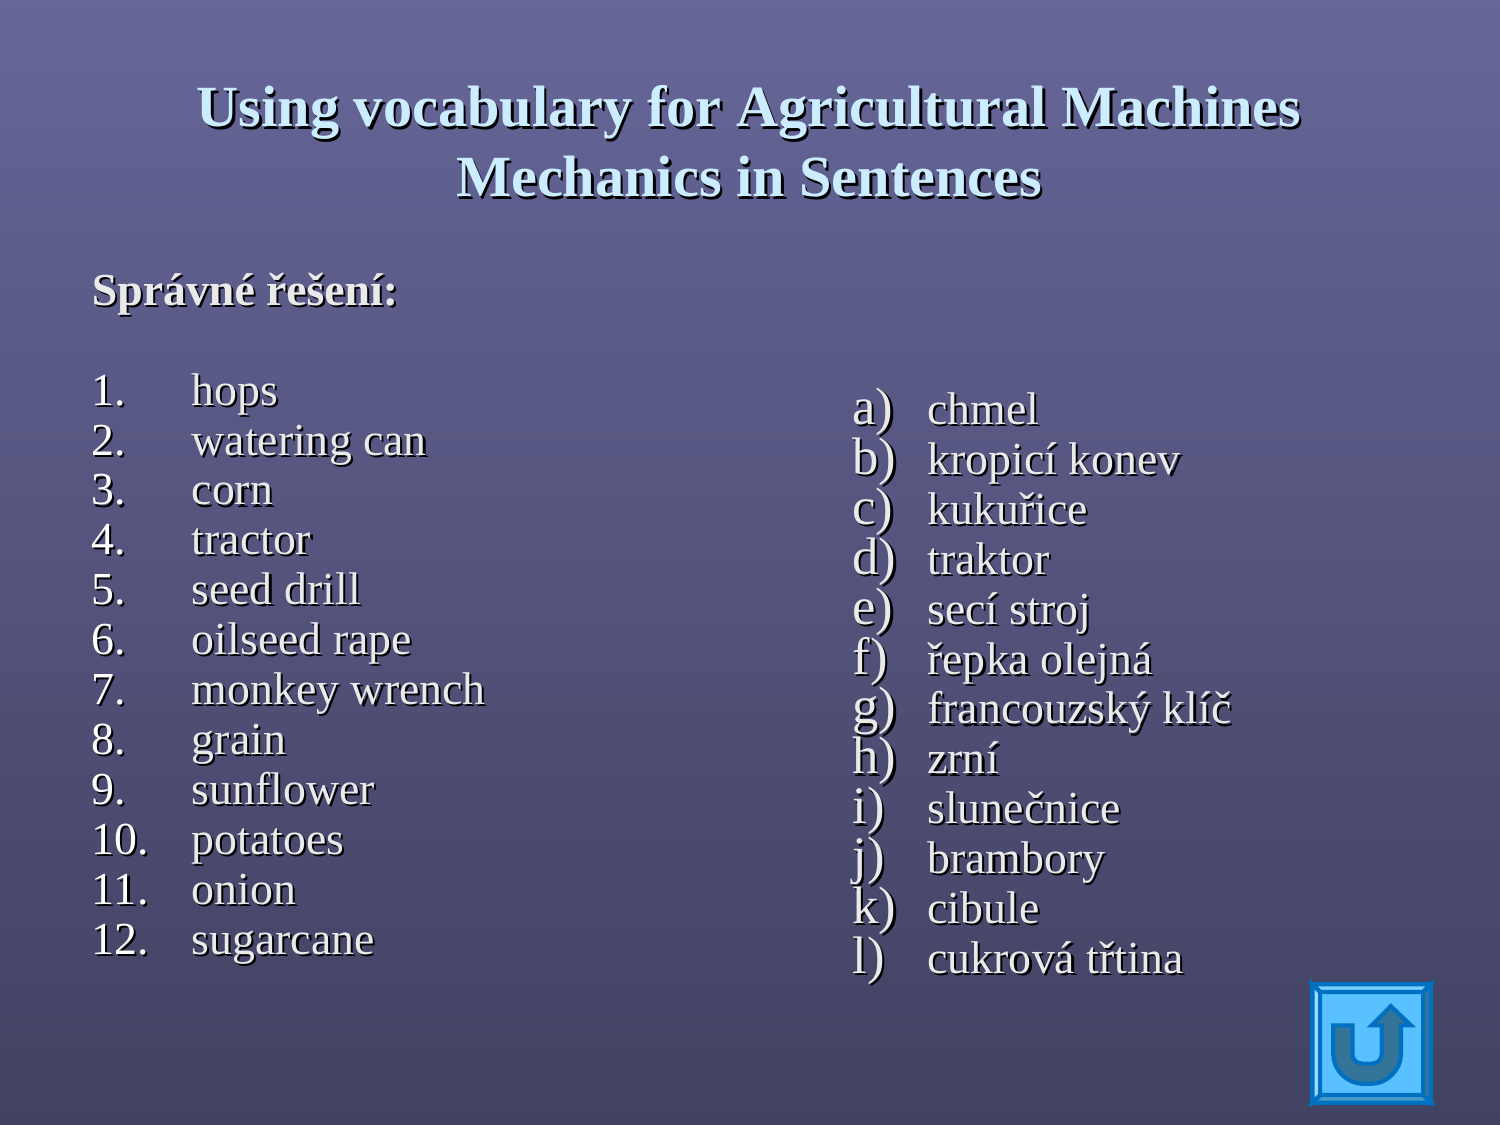

# Using vocabulary for Agricultural Machines Mechanics in Sentences
Správné řešení:
hops
watering can
corn
tractor
seed drill
oilseed rape
monkey wrench
grain
sunflower
potatoes
onion
sugarcane
chmel
kropicí konev
kukuřice
traktor
secí stroj
řepka olejná
francouzský klíč
zrní
slunečnice
brambory
cibule
cukrová třtina